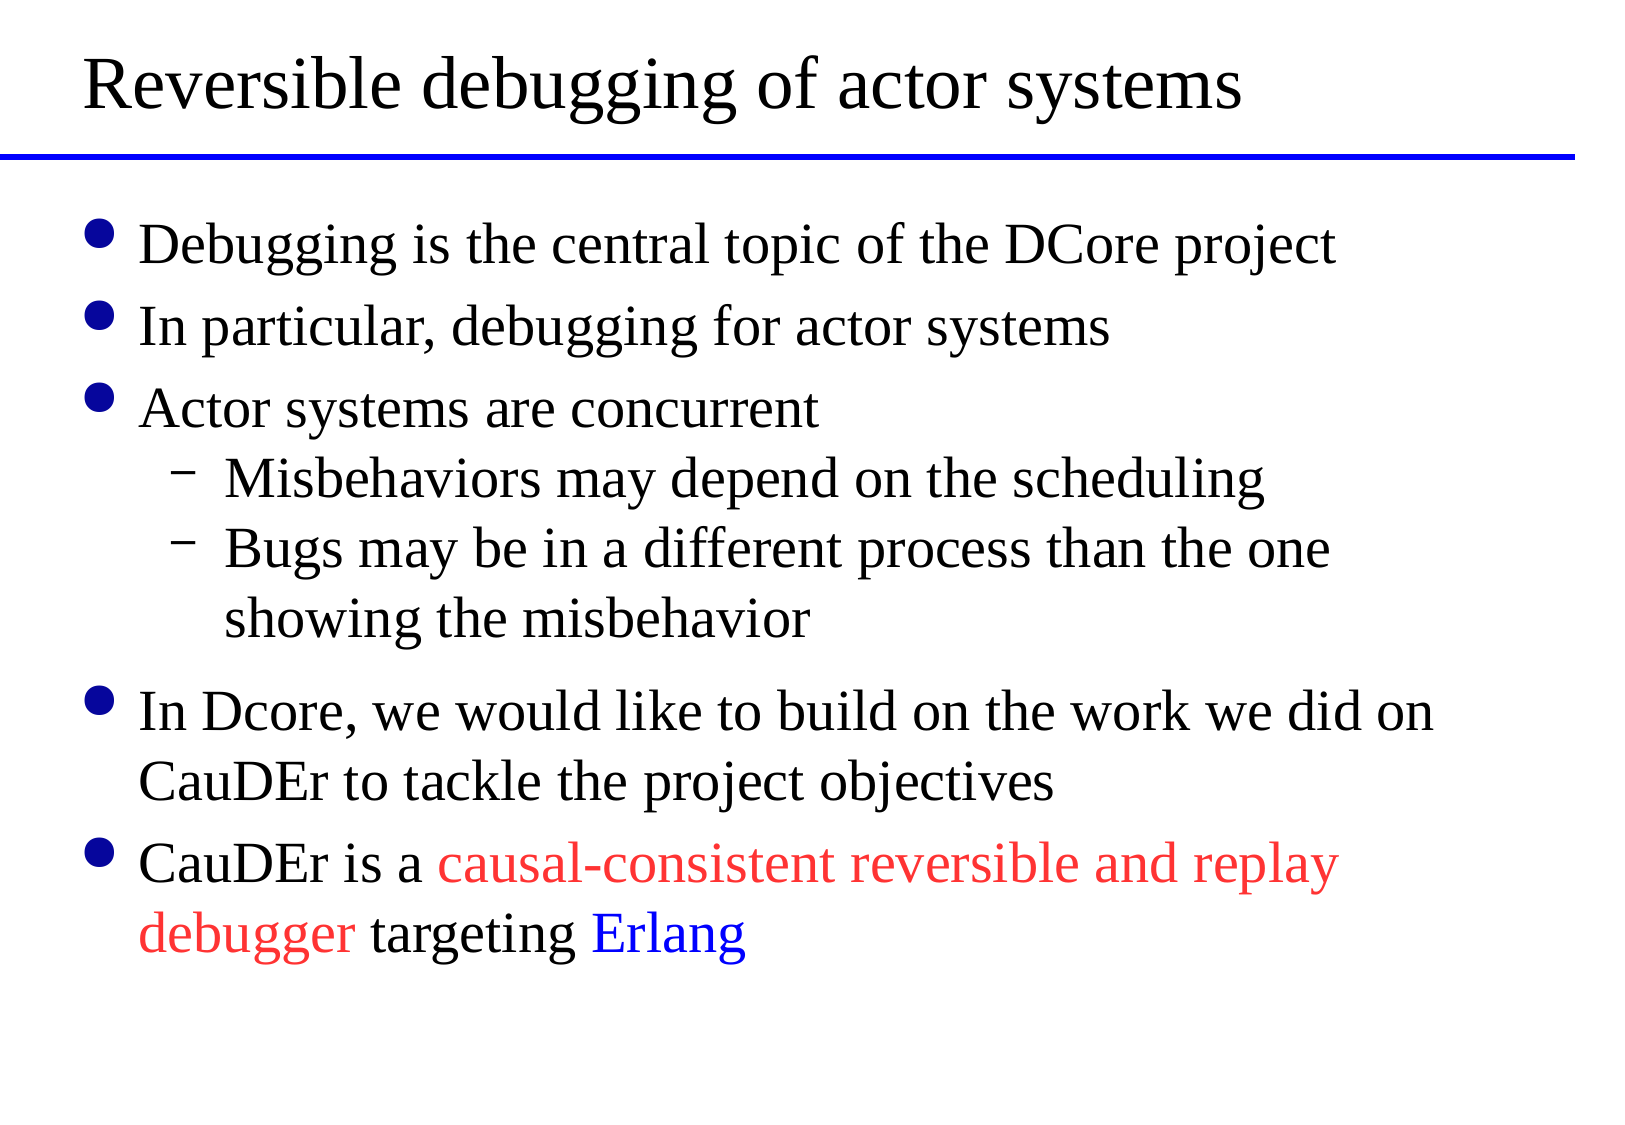

# Reversible debugging of actor systems
Debugging is the central topic of the DCore project
In particular, debugging for actor systems
Actor systems are concurrent
Misbehaviors may depend on the scheduling
Bugs may be in a different process than the one showing the misbehavior
In Dcore, we would like to build on the work we did on CauDEr to tackle the project objectives
CauDEr is a causal-consistent reversible and replay debugger targeting Erlang